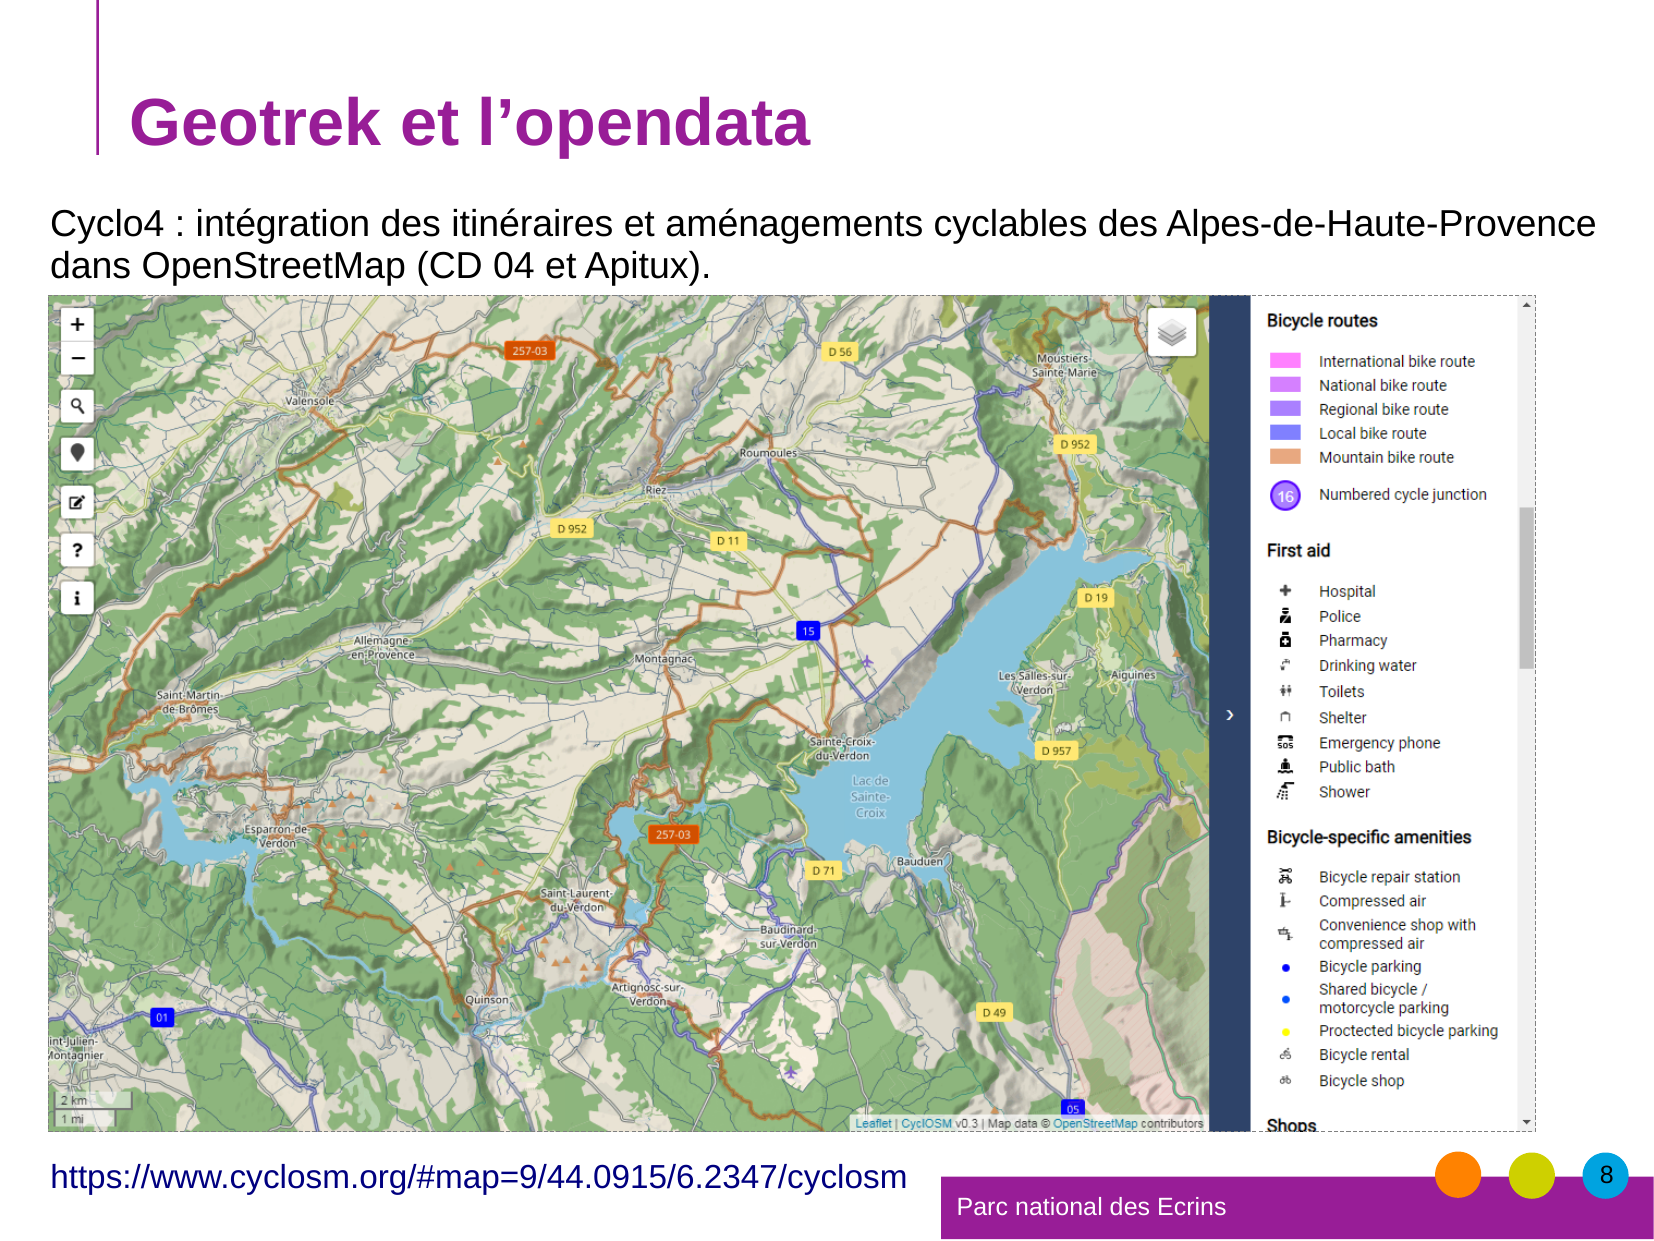

# Geotrek et l’opendata
Cyclo4 : intégration des itinéraires et aménagements cyclables des Alpes-de-Haute-Provence
dans OpenStreetMap (CD 04 et Apitux).
https://www.cyclosm.org/#map=9/44.0915/6.2347/cyclosm